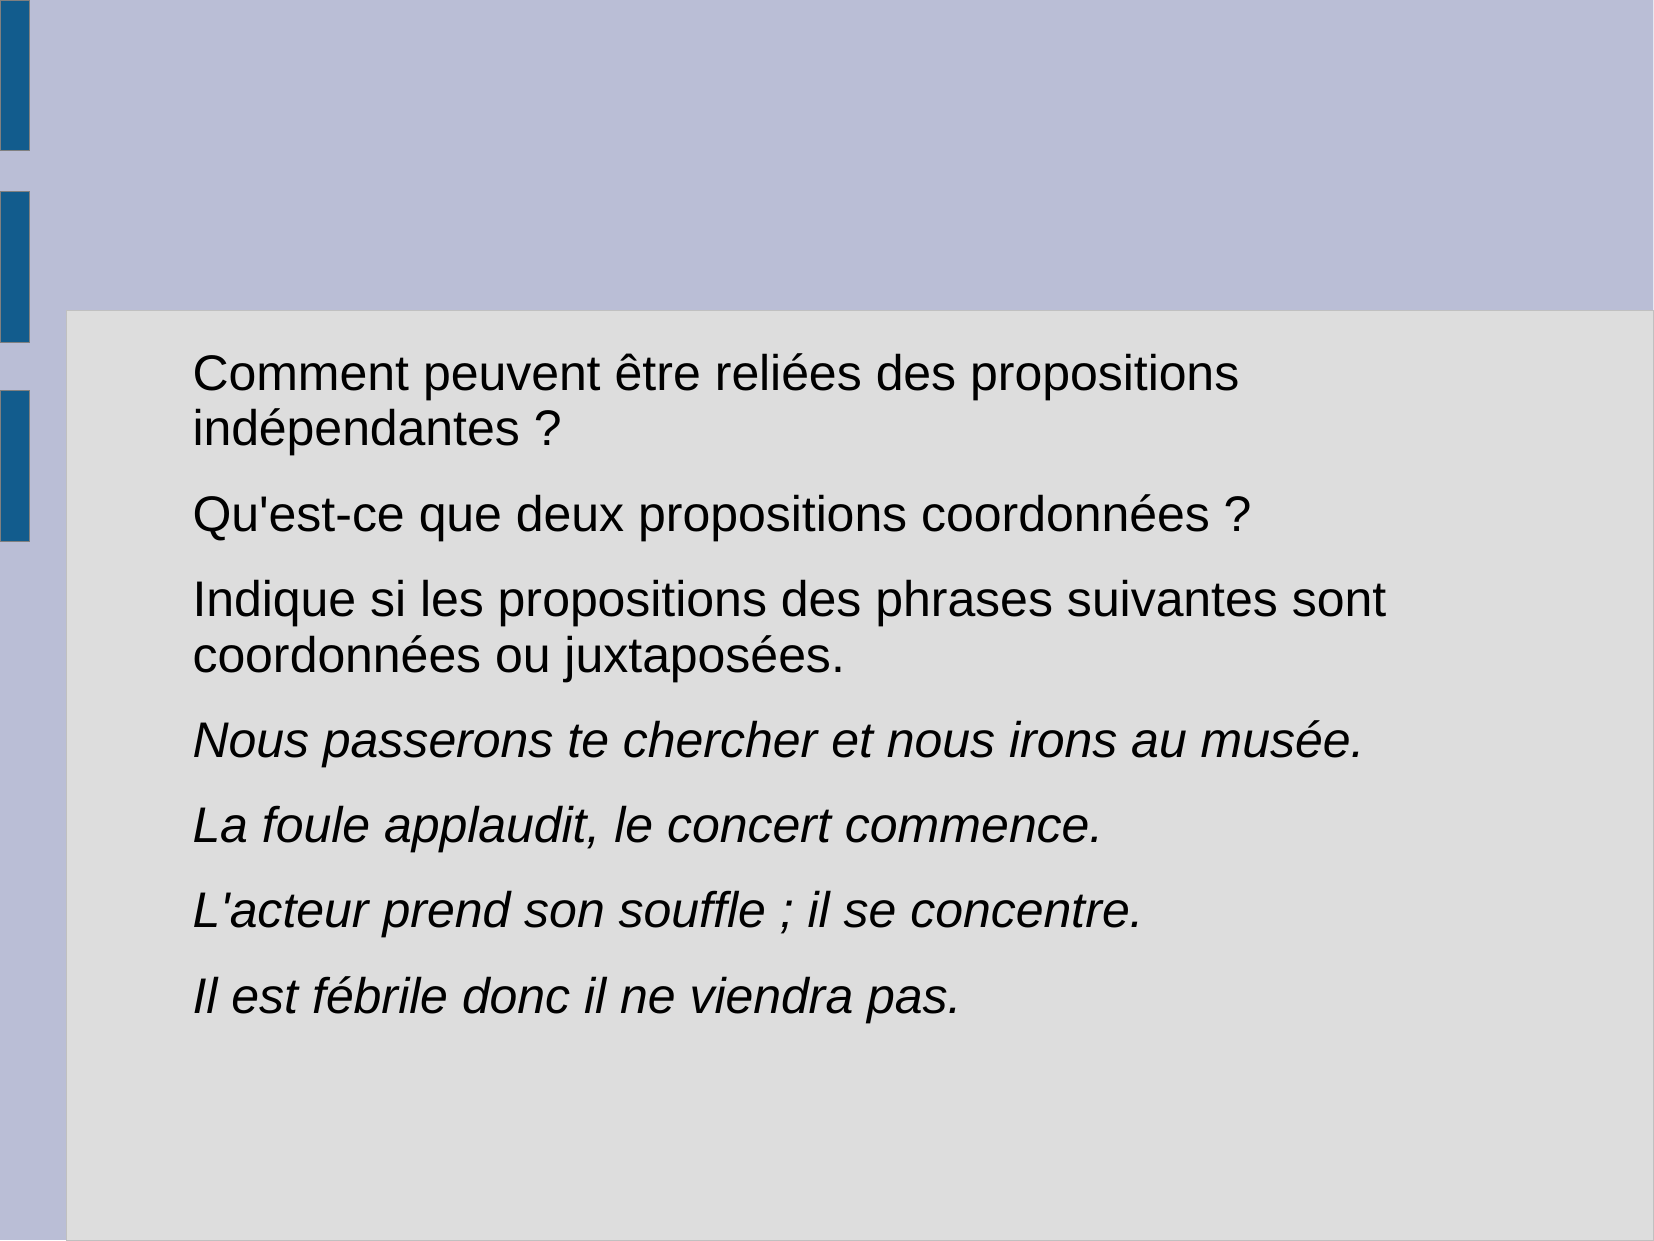

# Comment peuvent être reliées des propositions indépendantes ?
Qu'est-ce que deux propositions coordonnées ?
Indique si les propositions des phrases suivantes sont coordonnées ou juxtaposées.
Nous passerons te chercher et nous irons au musée.
La foule applaudit, le concert commence.
L'acteur prend son souffle ; il se concentre.
Il est fébrile donc il ne viendra pas.